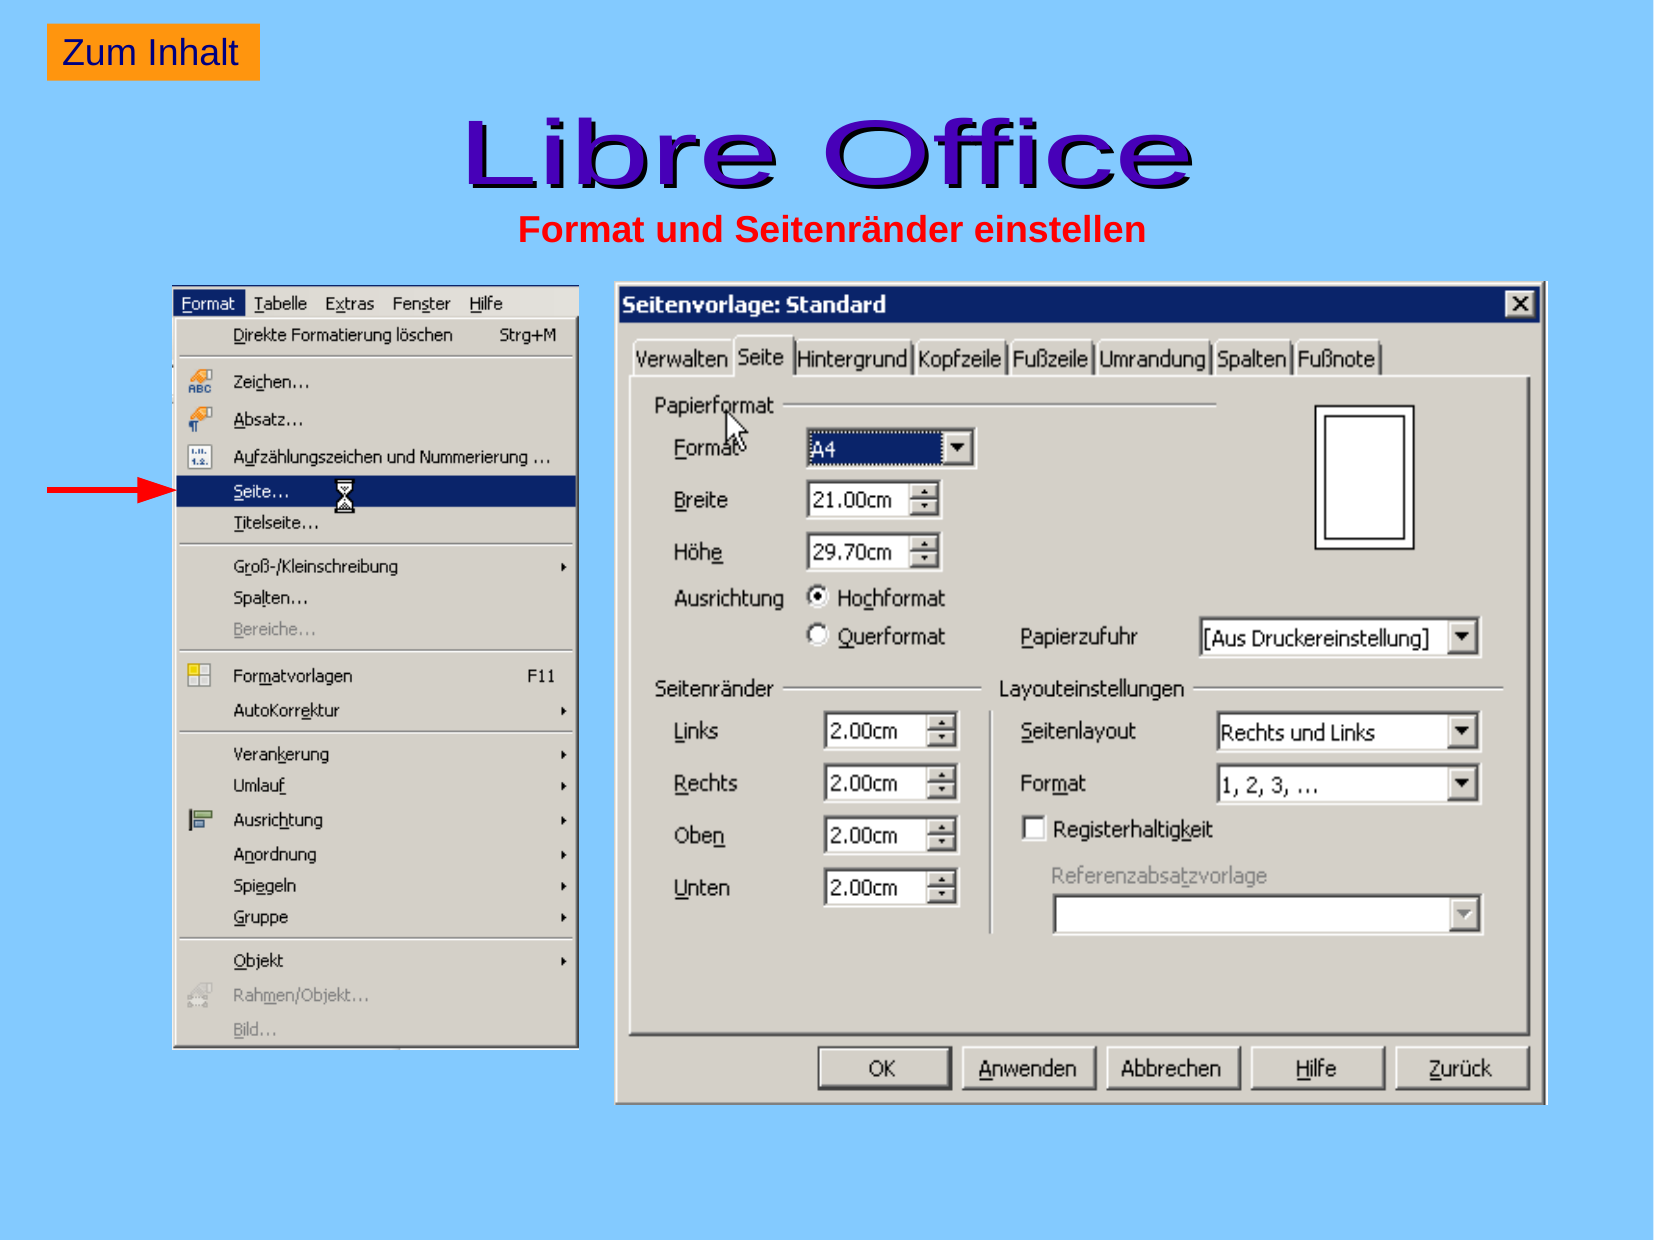

Zum Inhalt
# Libre Office
Format und Seitenränder einstellen